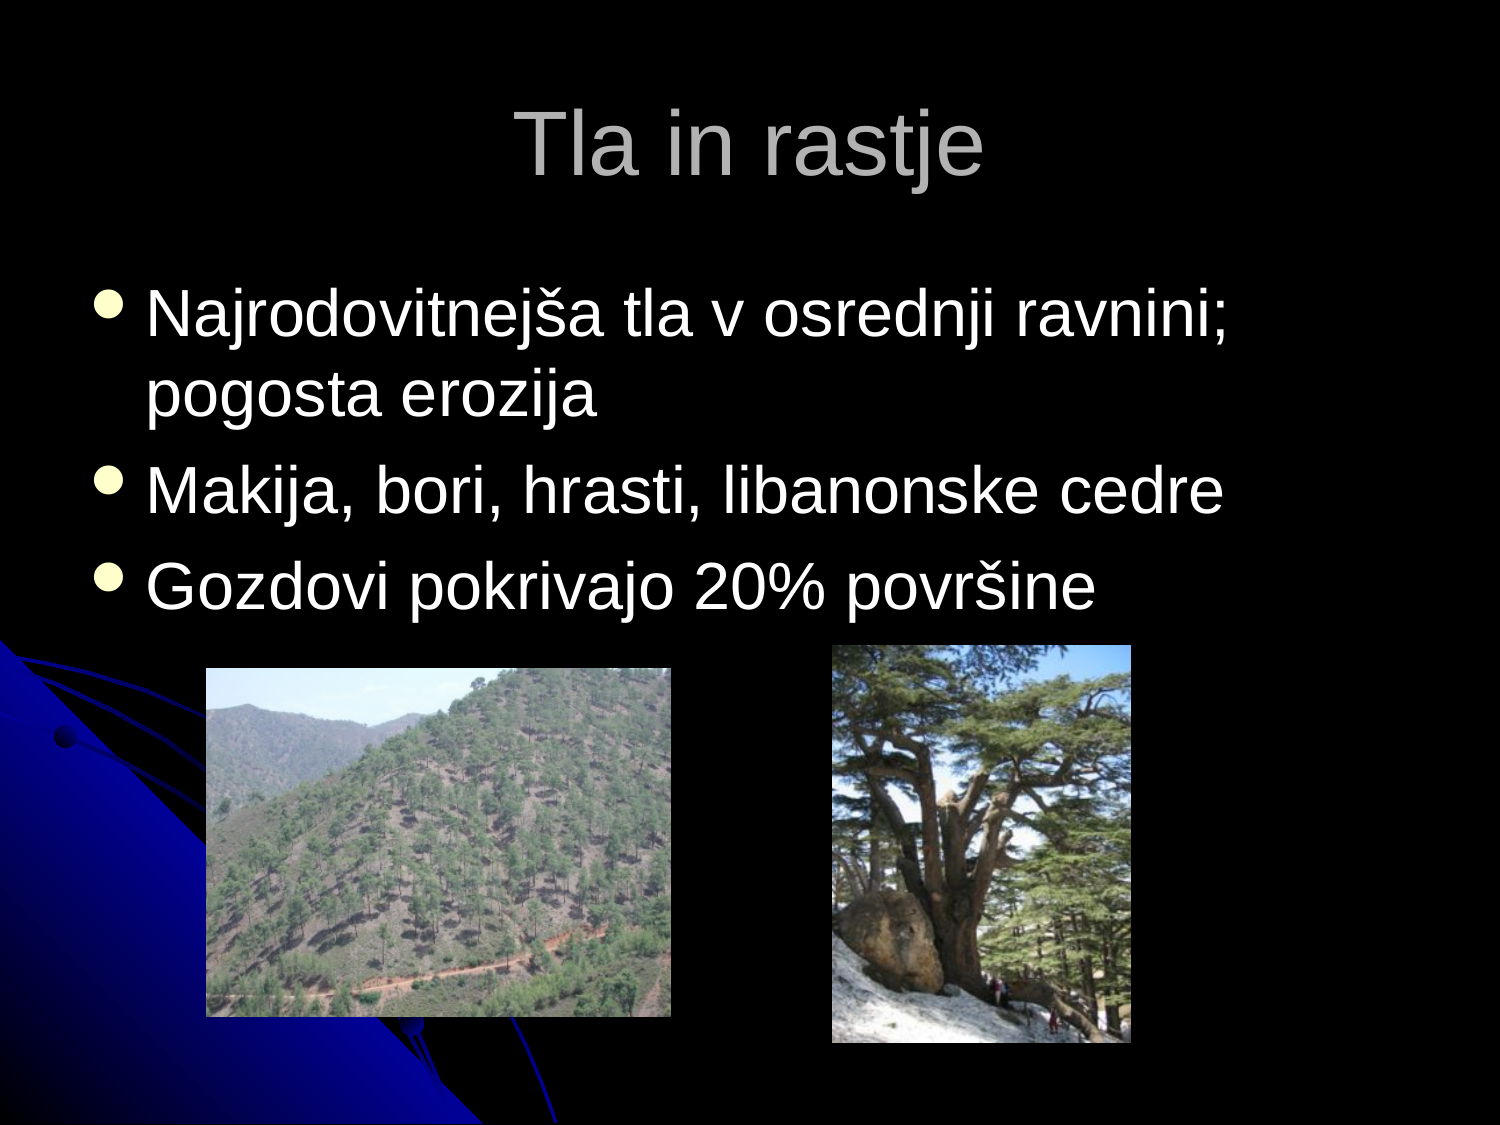

# Tla in rastje
Najrodovitnejša tla v osrednji ravnini; pogosta erozija
Makija, bori, hrasti, libanonske cedre
Gozdovi pokrivajo 20% površine